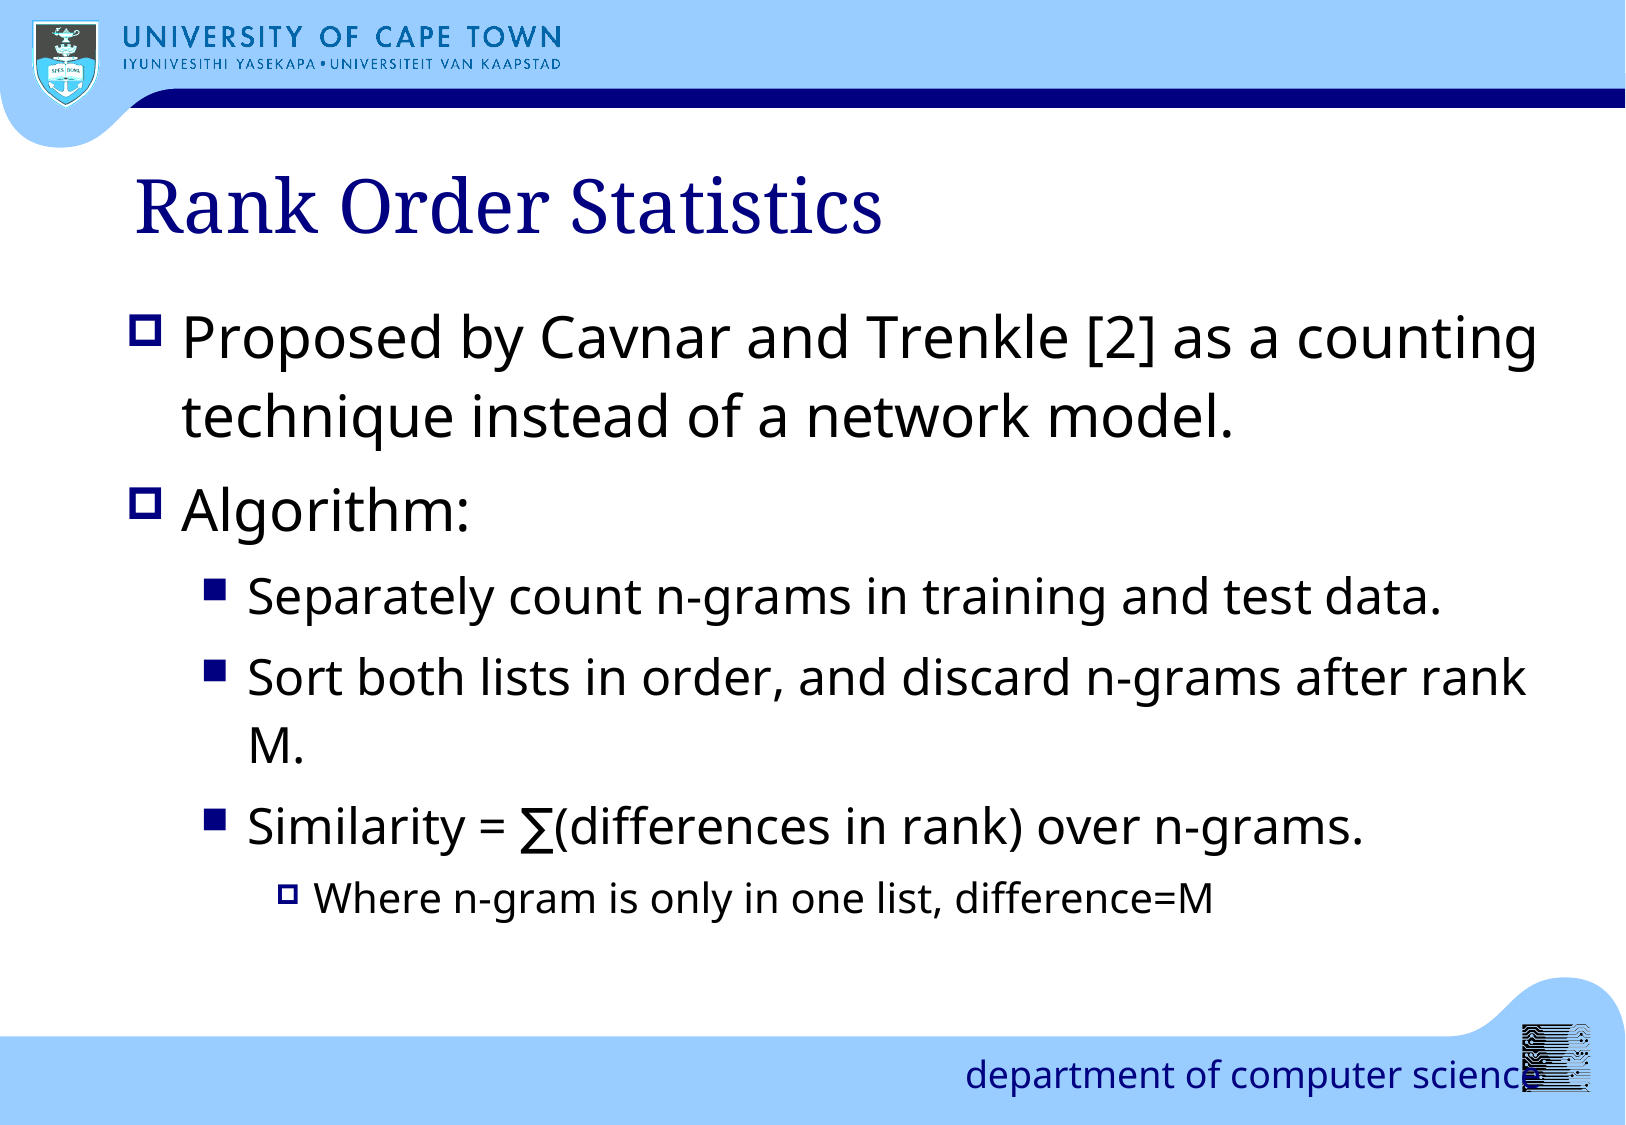

# Rank Order Statistics
Proposed by Cavnar and Trenkle [2] as a counting technique instead of a network model.
Algorithm:
Separately count n-grams in training and test data.
Sort both lists in order, and discard n-grams after rank M.
Similarity = ∑(differences in rank) over n-grams.
Where n-gram is only in one list, difference=M